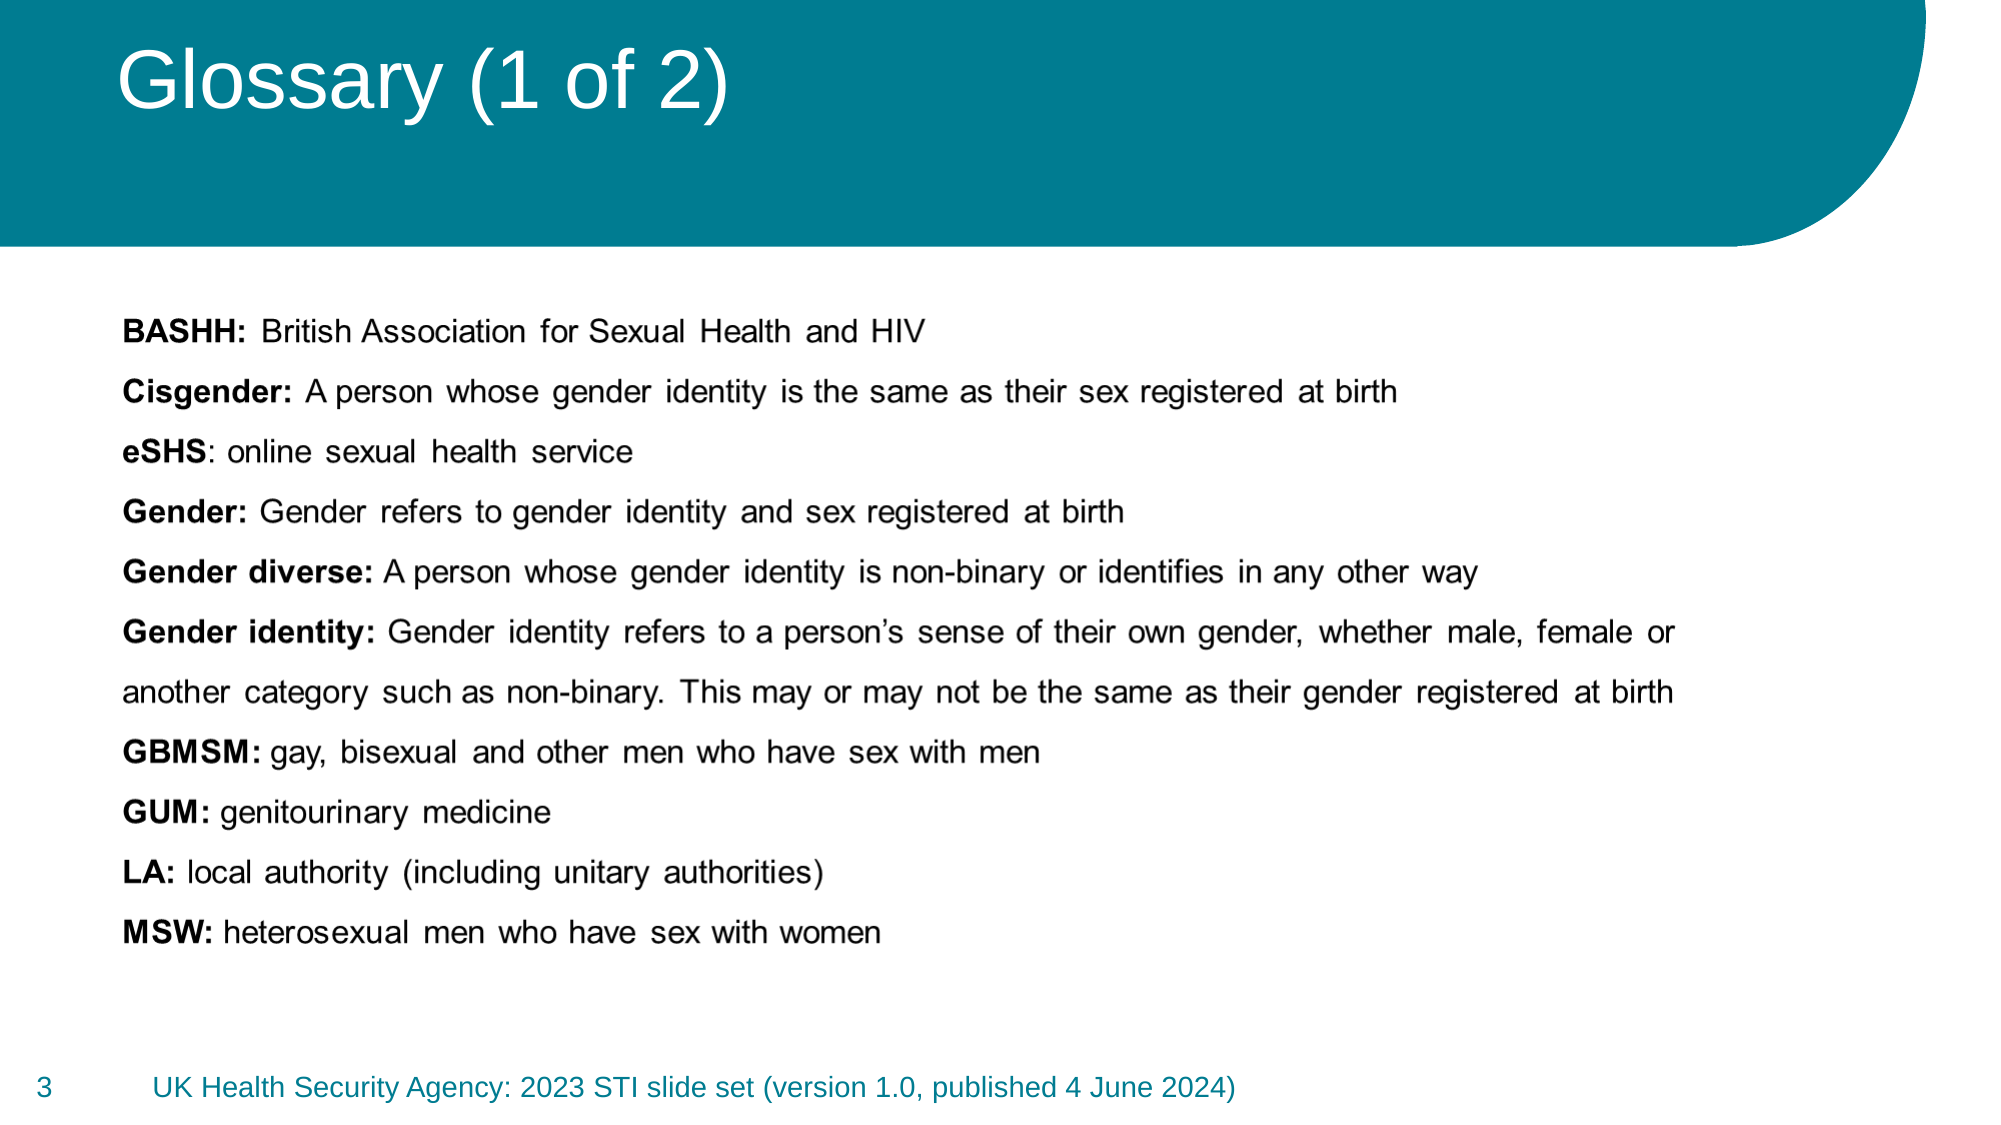

# Glossary (1 of 2)
3
UK Health Security Agency: 2023 STI slide set (version 1.0, published 4 June 2024)